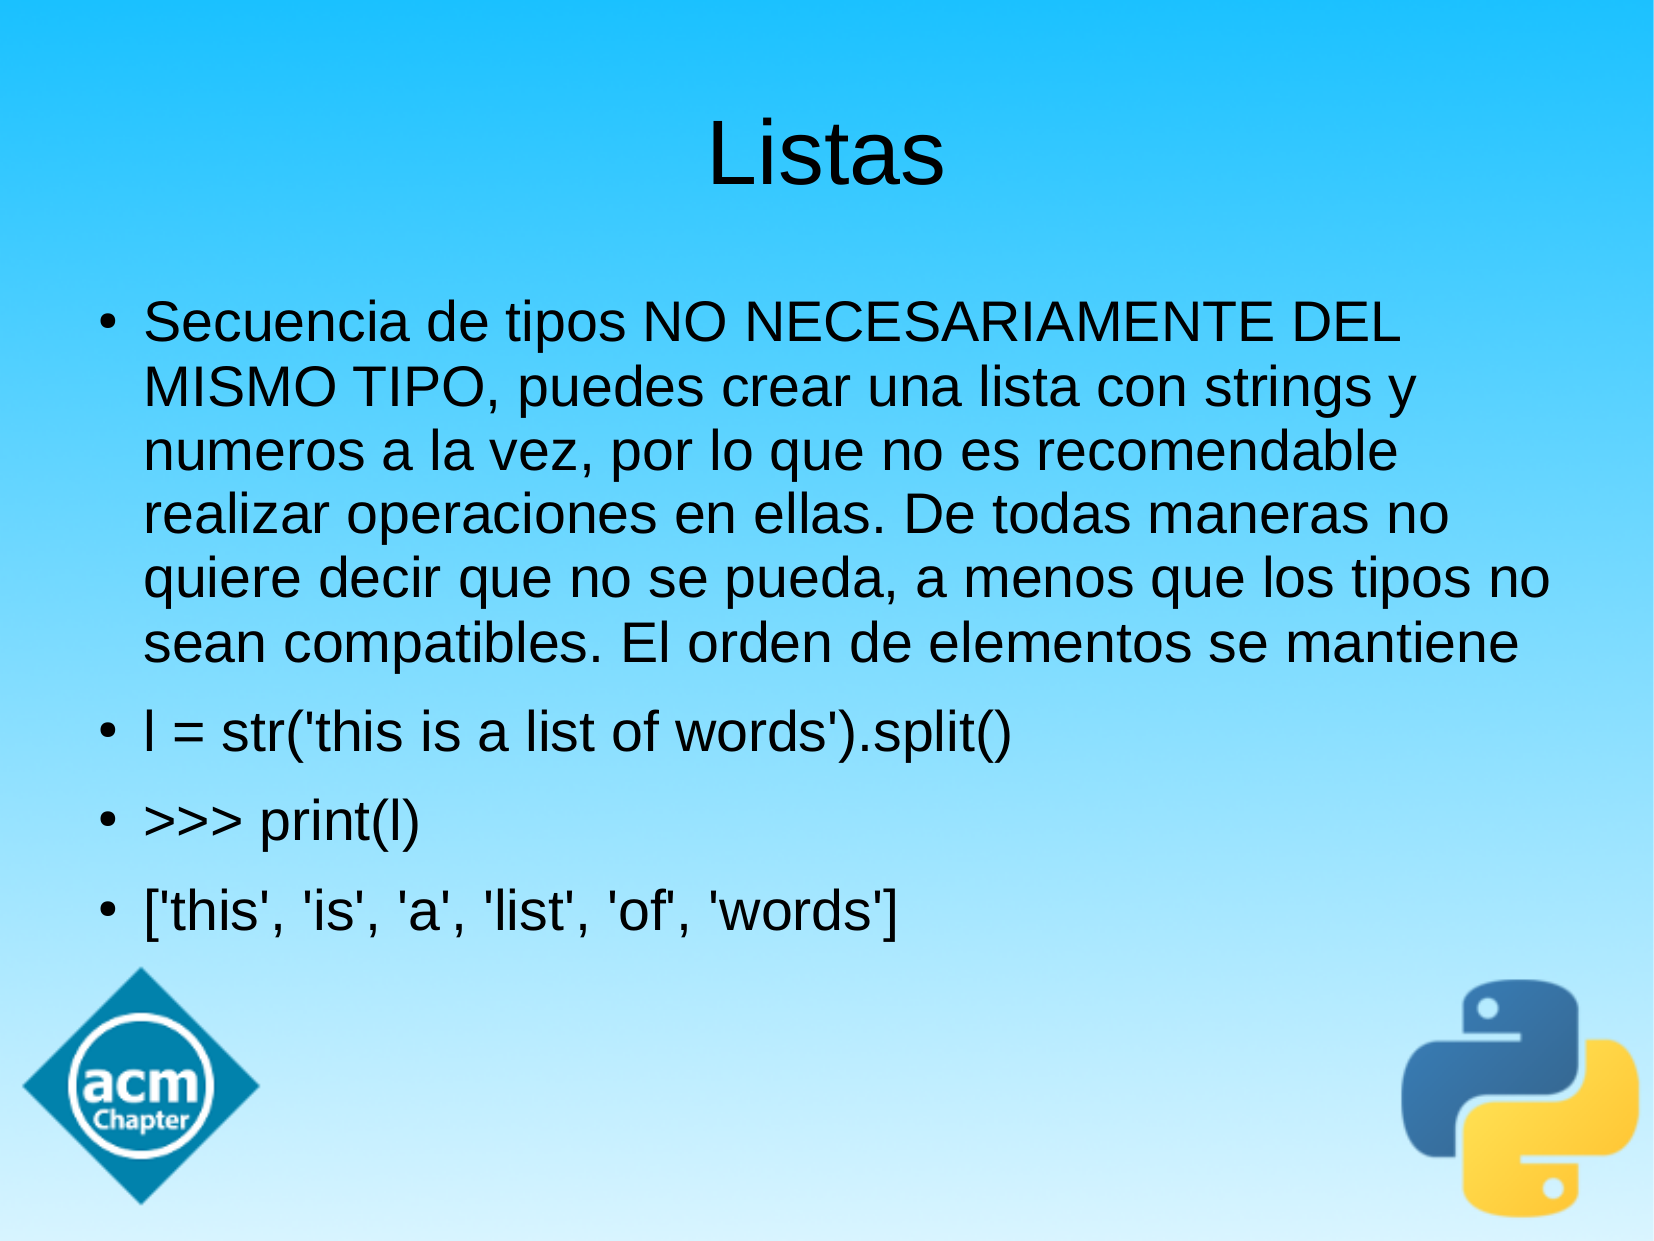

# Listas
Secuencia de tipos NO NECESARIAMENTE DEL MISMO TIPO, puedes crear una lista con strings y numeros a la vez, por lo que no es recomendable realizar operaciones en ellas. De todas maneras no quiere decir que no se pueda, a menos que los tipos no sean compatibles. El orden de elementos se mantiene
l = str('this is a list of words').split()
>>> print(l)
['this', 'is', 'a', 'list', 'of', 'words']